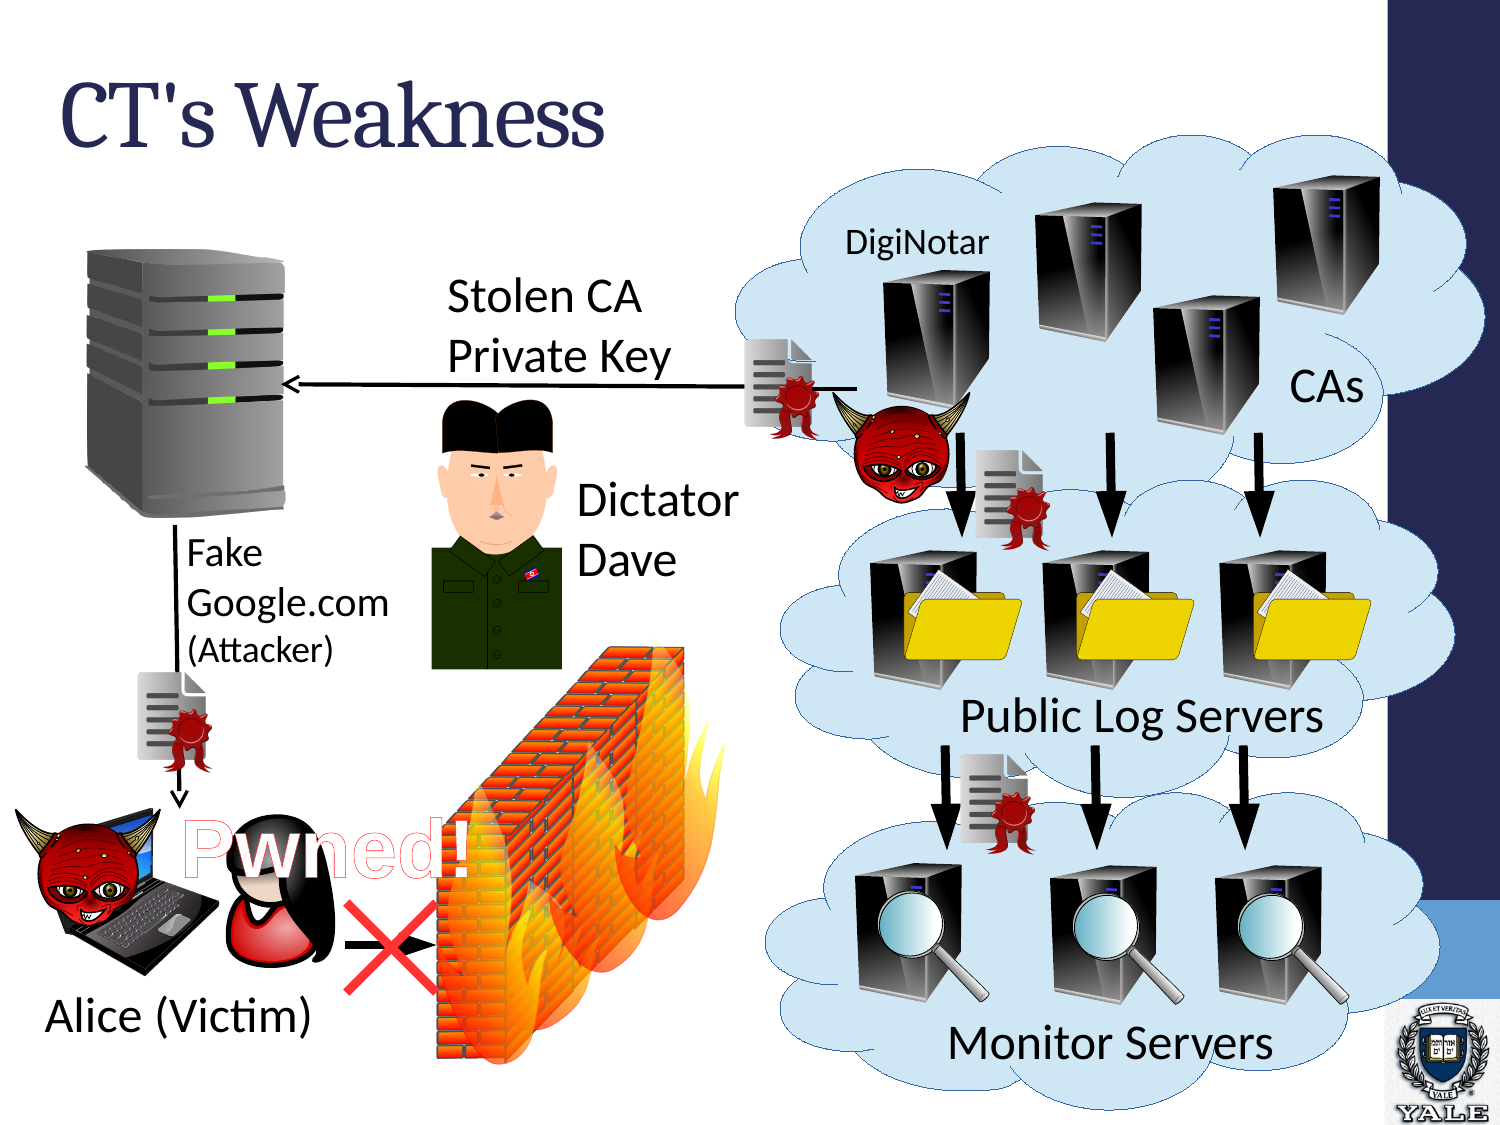

# CT's Weakness
CAs
DigiNotar
Stolen CA
Private Key
Dictator
Dave
Public Log Servers
Fake
Google.com
(Attacker)
Monitor Servers
Pwned!
Alice (Victim)